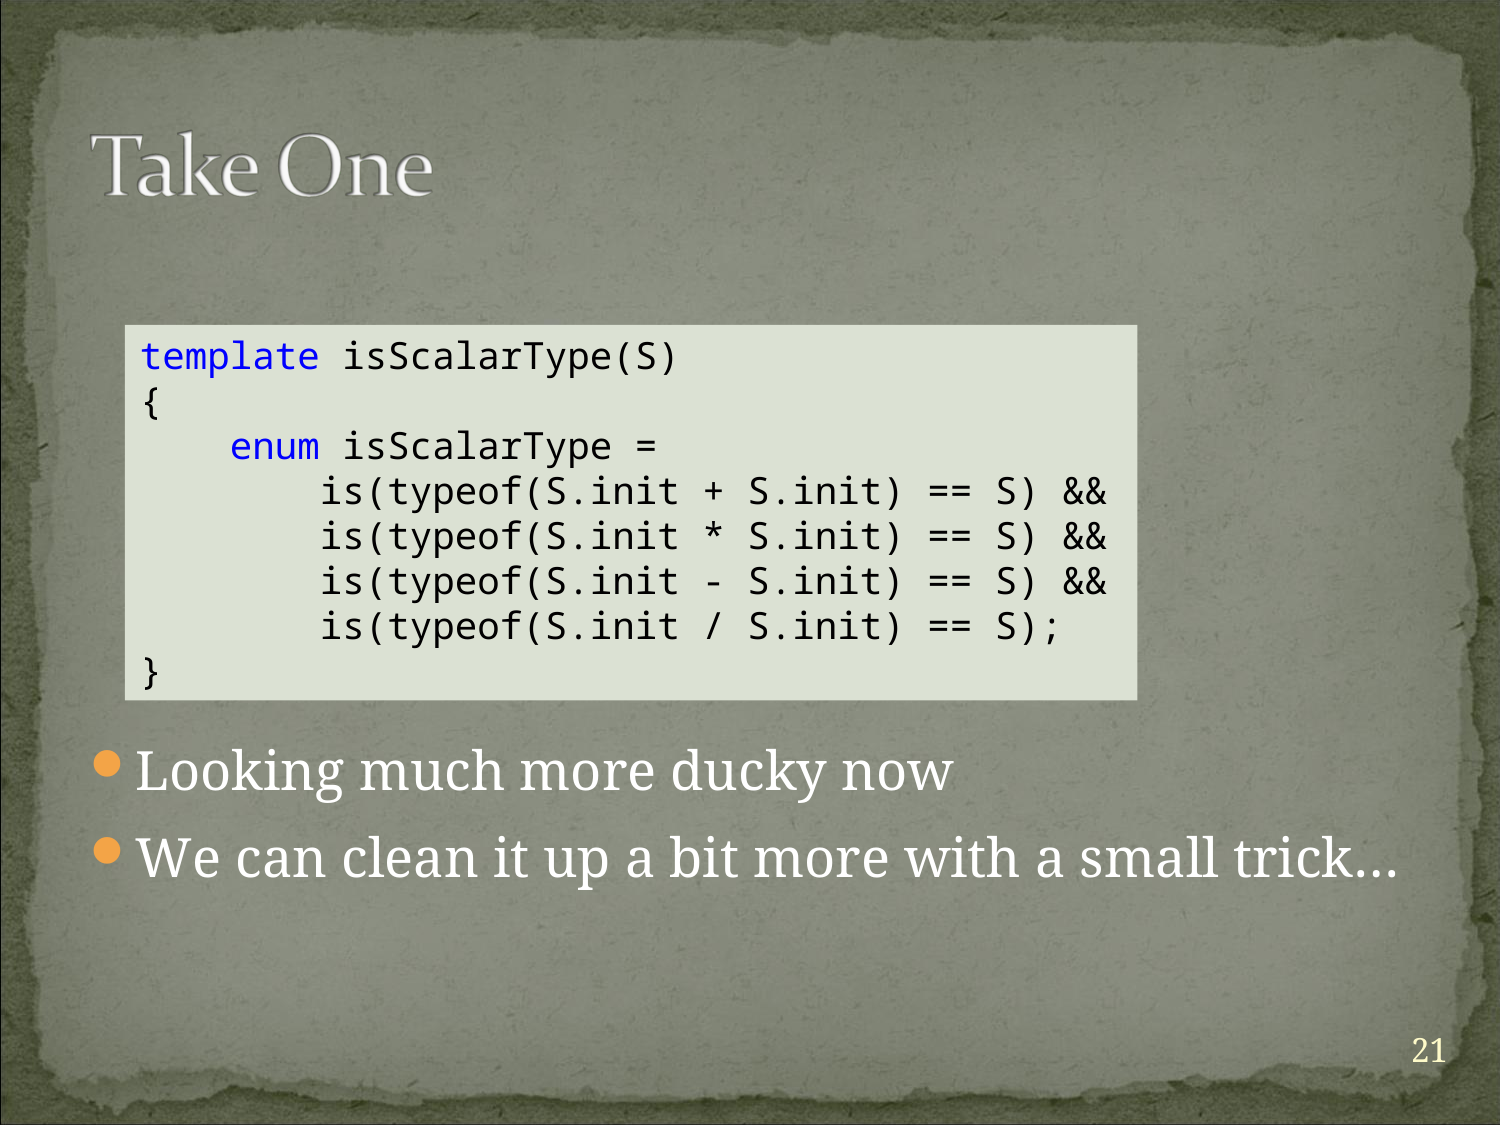

template isScalarType(S)
{
 enum isScalarType =
 is(typeof(S.init + S.init) == S) &&
 is(typeof(S.init * S.init) == S) &&
 is(typeof(S.init - S.init) == S) &&
 is(typeof(S.init / S.init) == S);
}
# Looking much more ducky now
We can clean it up a bit more with a small trick…